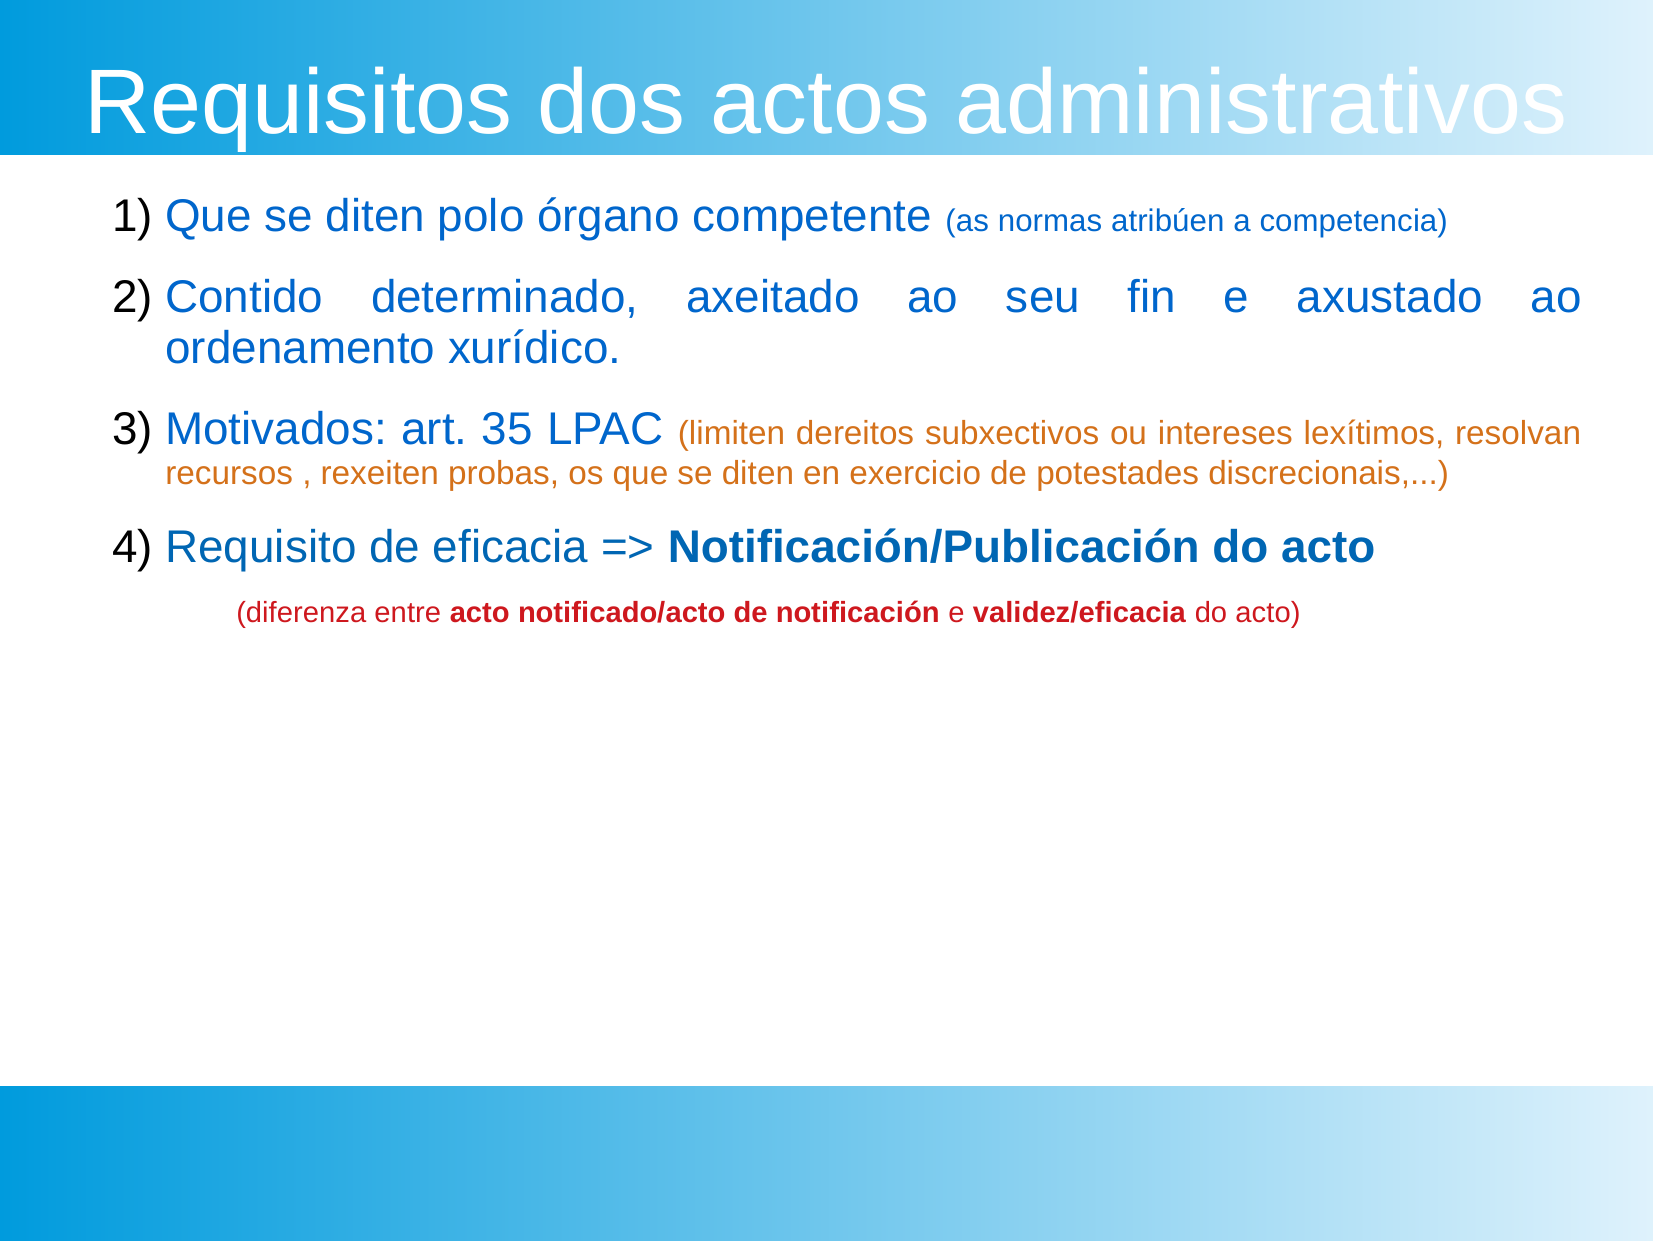

# Requisitos dos actos administrativos
Que se diten polo órgano competente (as normas atribúen a competencia)
Contido determinado, axeitado ao seu fin e axustado ao ordenamento xurídico.
Motivados: art. 35 LPAC (limiten dereitos subxectivos ou intereses lexítimos, resolvan recursos , rexeiten probas, os que se diten en exercicio de potestades discrecionais,...)
Requisito de eficacia => Notificación/Publicación do acto
(diferenza entre acto notificado/acto de notificación e validez/eficacia do acto)